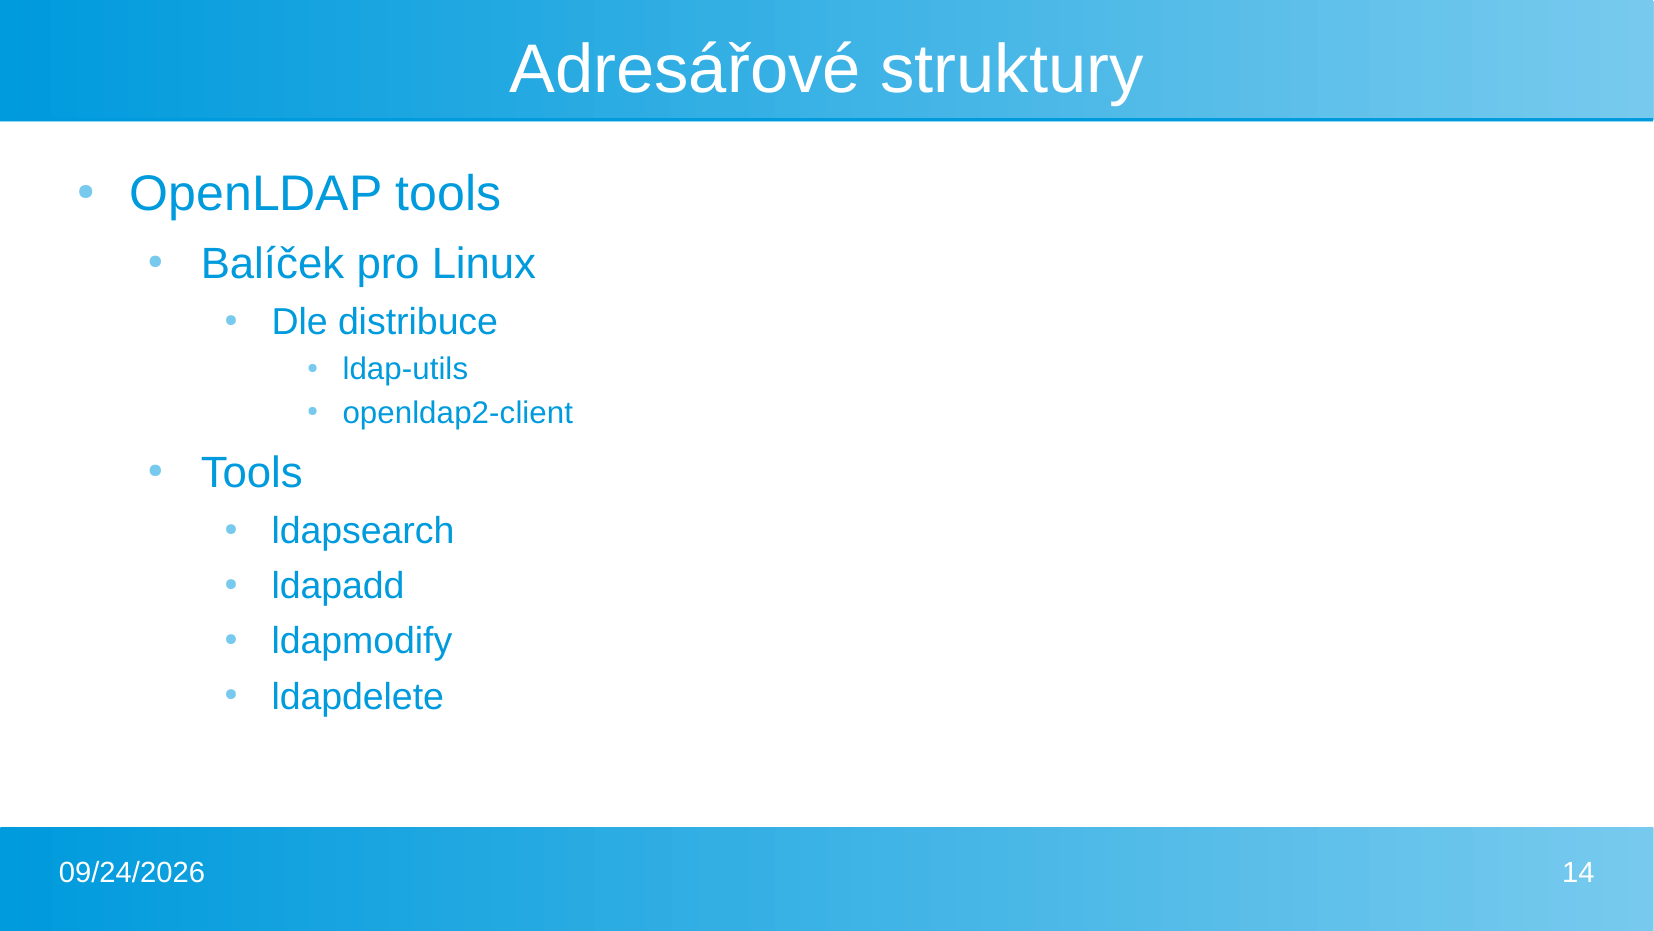

# Adresářové struktury
OpenLDAP tools
Balíček pro Linux
Dle distribuce
ldap-utils
openldap2-client
Tools
ldapsearch
ldapadd
ldapmodify
ldapdelete
14